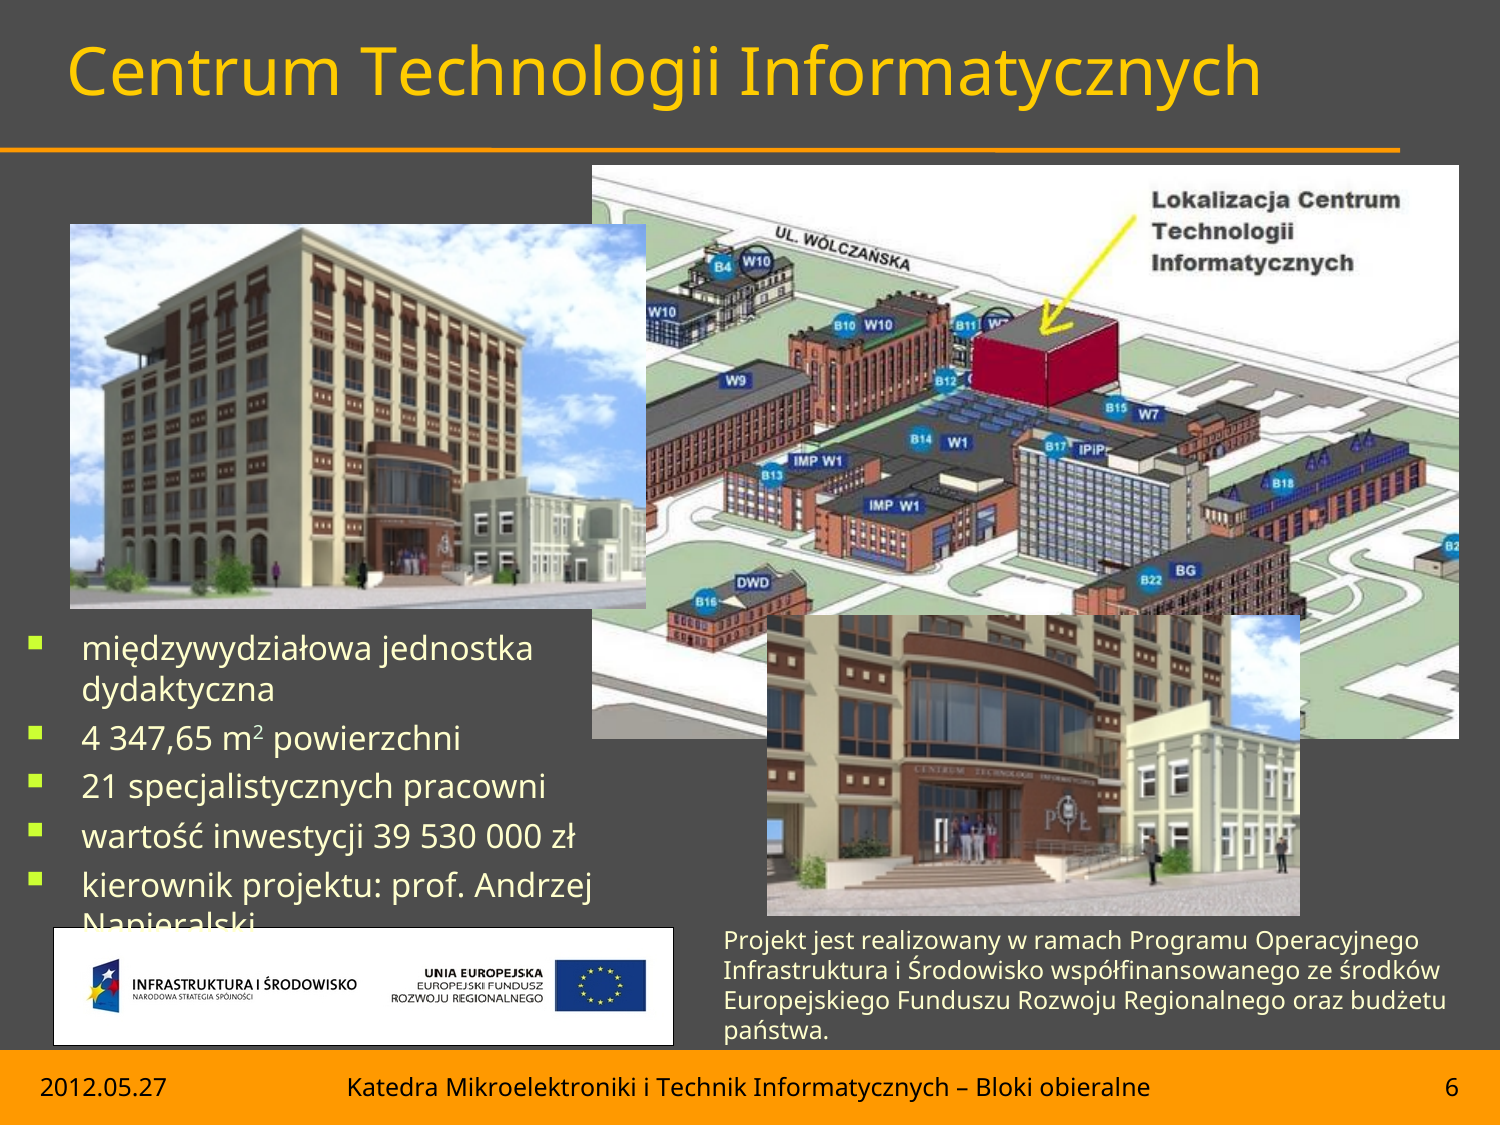

# Centrum Technologii Informatycznych
międzywydziałowa jednostka dydaktyczna
4 347,65 m2 powierzchni
21 specjalistycznych pracowni
wartość inwestycji 39 530 000 zł
kierownik projektu: prof. Andrzej Napieralski
Projekt jest realizowany w ramach Programu Operacyjnego Infrastruktura i Środowisko współfinansowanego ze środków Europejskiego Funduszu Rozwoju Regionalnego oraz budżetu państwa.
20.05.2010
Katedra Mikroelektroniki i Technik Informatycznych – Bloki obieralne
6